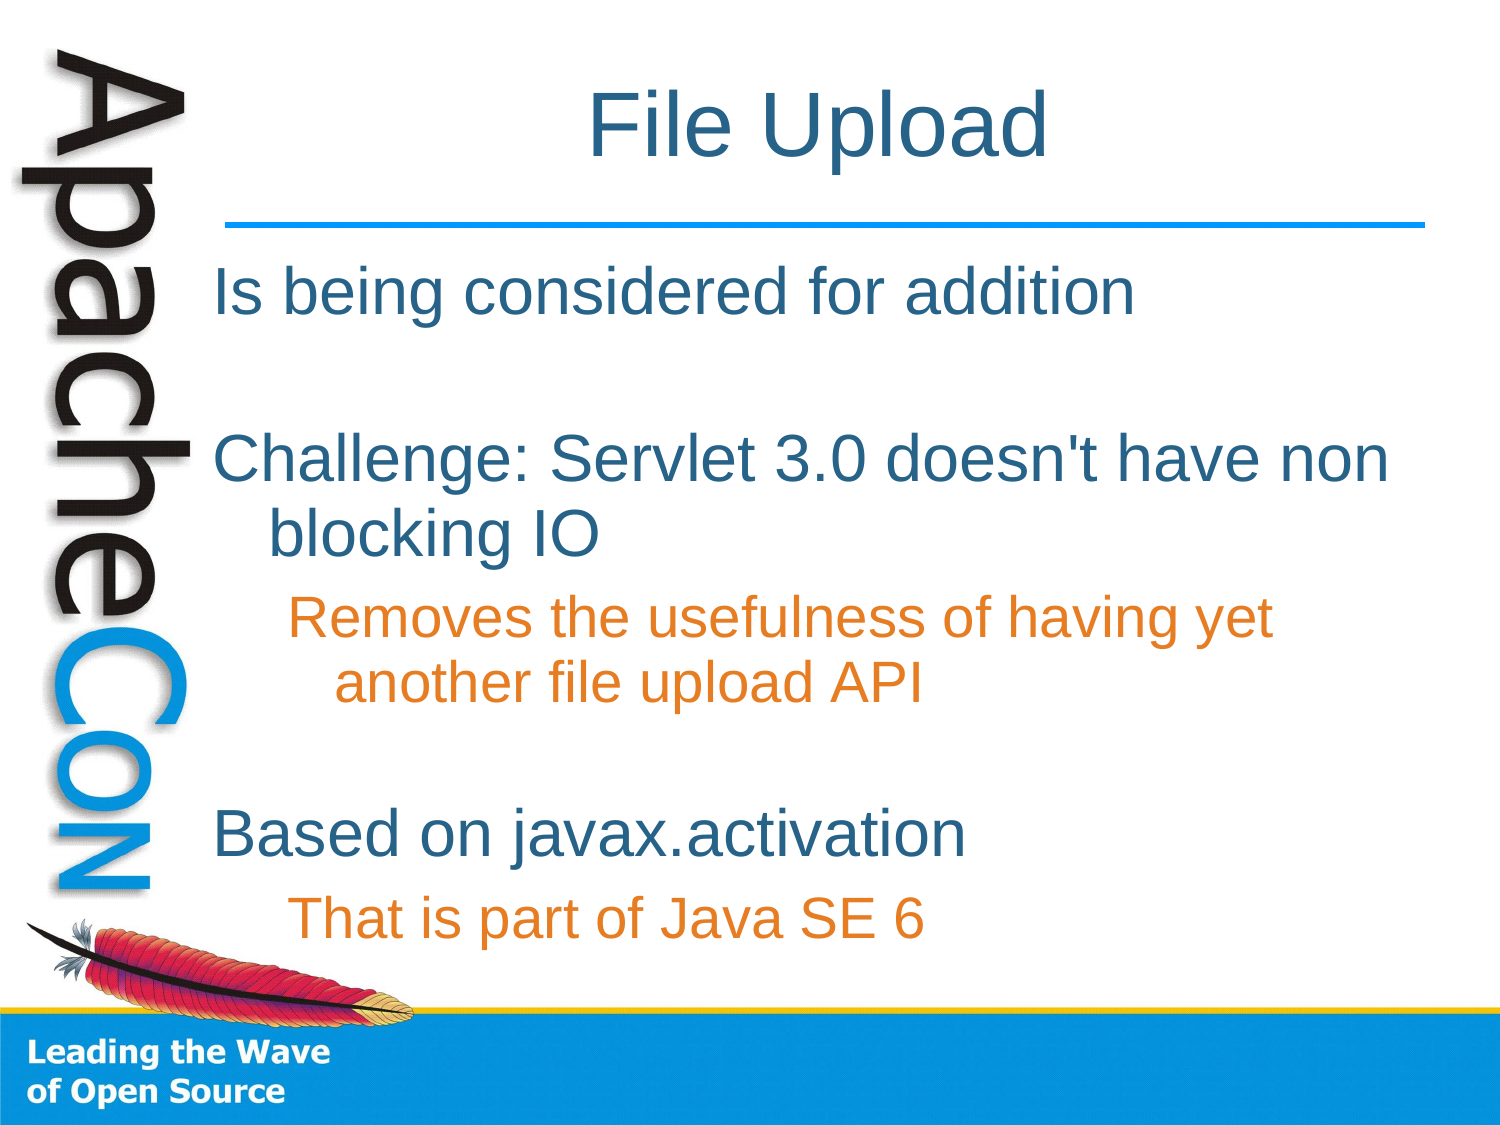

# File Upload
Is being considered for addition
Challenge: Servlet 3.0 doesn't have non blocking IO
Removes the usefulness of having yet another file upload API
Based on javax.activation
That is part of Java SE 6